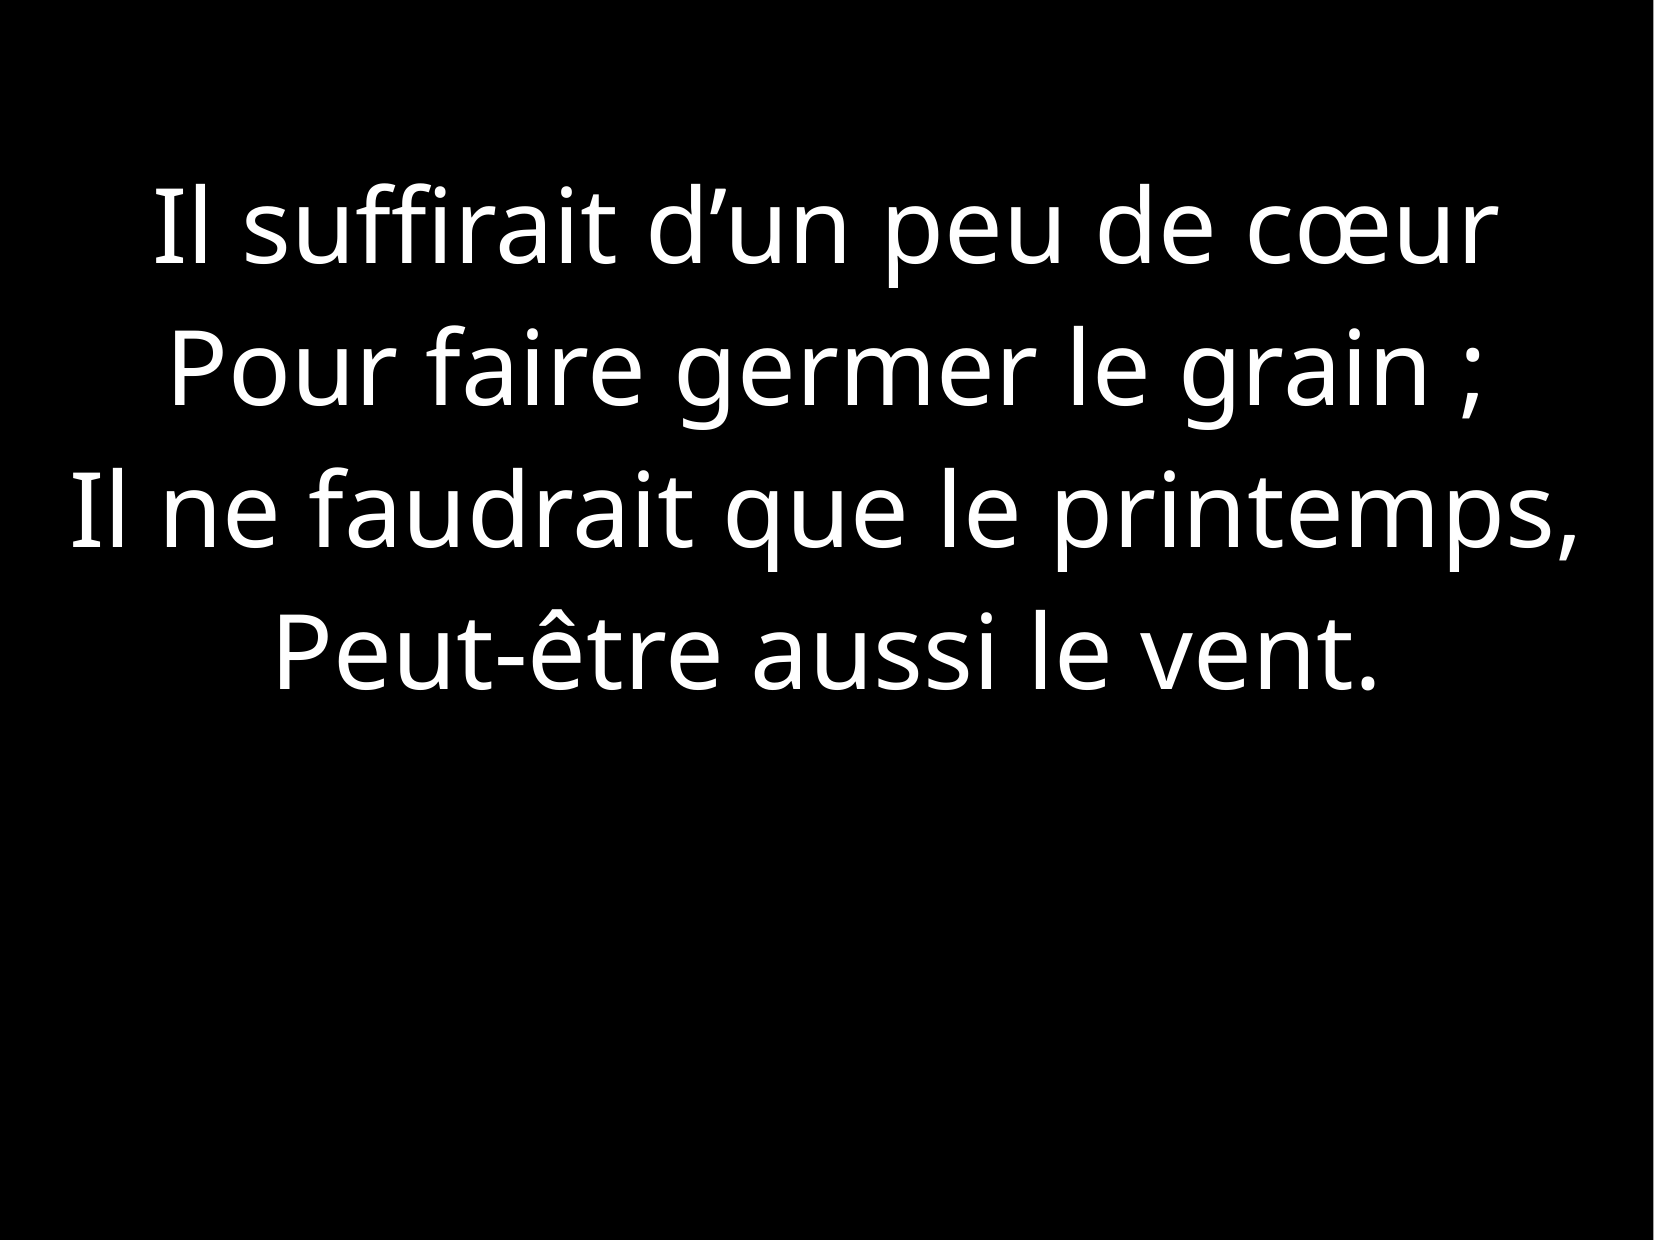

# Il suffirait d’un peu de cœur
Pour faire germer le grain ;
Il ne faudrait que le printemps,
Peut-être aussi le vent.